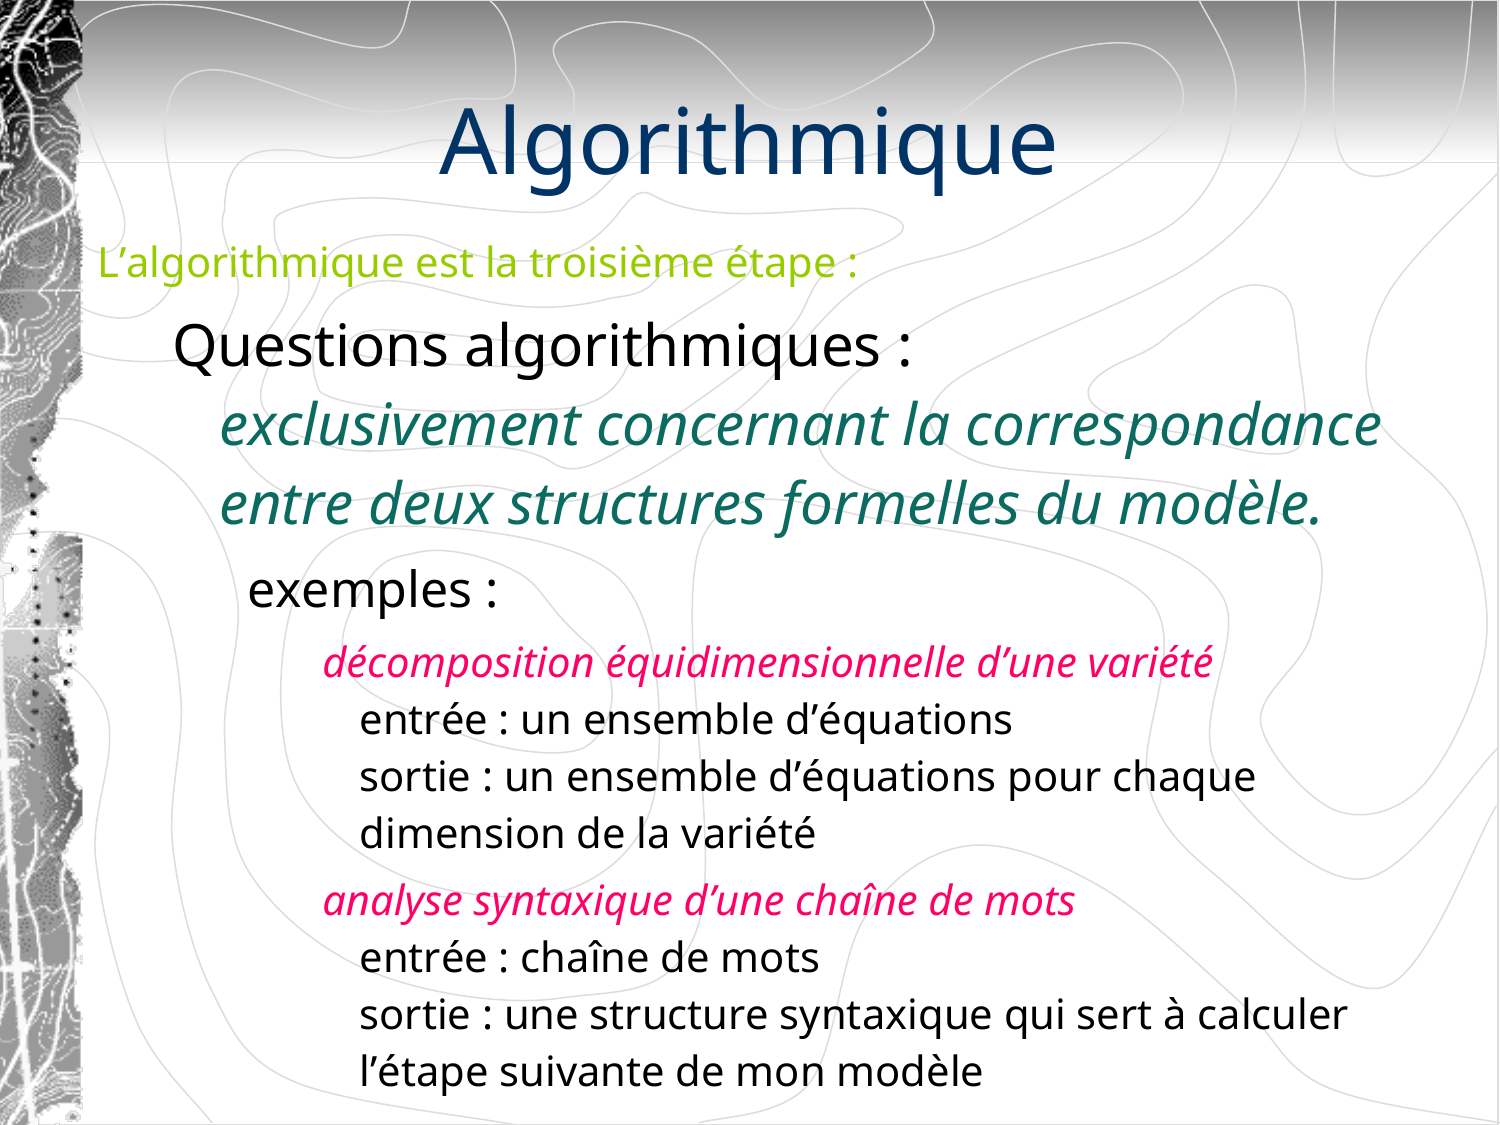

# Algorithmique
L’algorithmique est la troisième étape :
Questions algorithmiques :
exclusivement concernant la correspondance entre deux structures formelles du modèle.
exemples :
décomposition équidimensionnelle d’une variété
entrée : un ensemble d’équations
sortie : un ensemble d’équations pour chaque dimension de la variété
analyse syntaxique d’une chaîne de mots
entrée : chaîne de mots
sortie : une structure syntaxique qui sert à calculer l’étape suivante de mon modèle